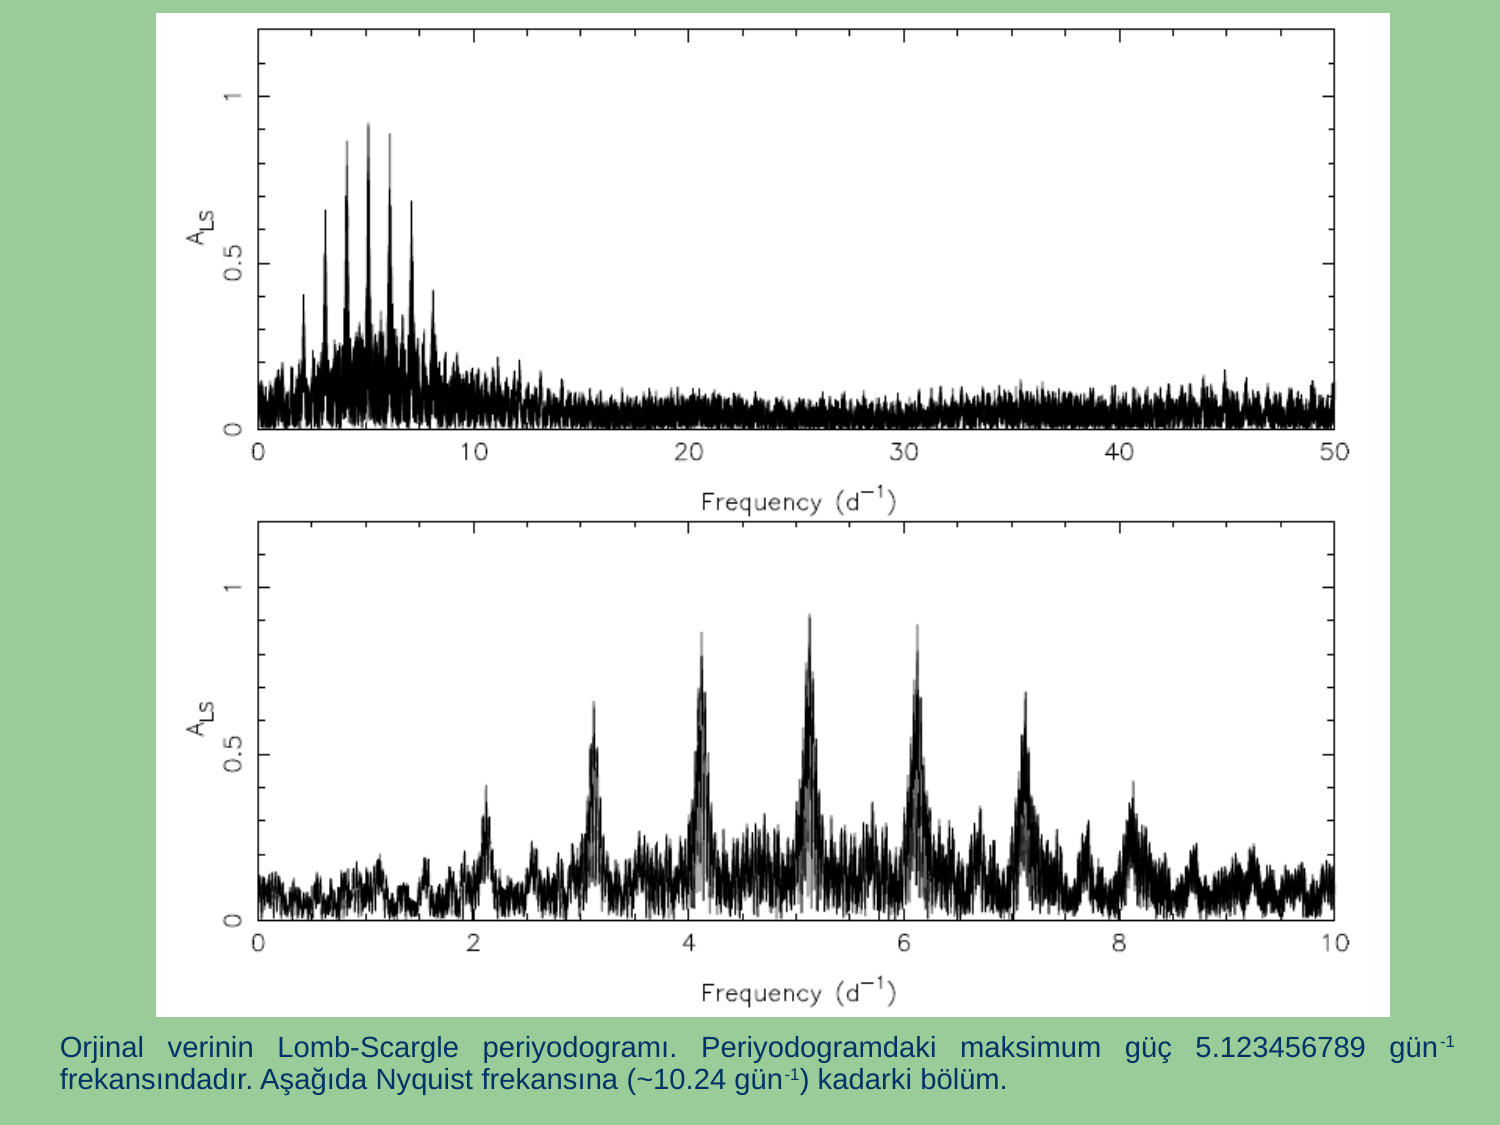

Orjinal verinin Lomb-Scargle periyodogramı. Periyodogramdaki maksimum güç 5.123456789 gün-1 frekansındadır. Aşağıda Nyquist frekansına (~10.24 gün-1) kadarki bölüm.